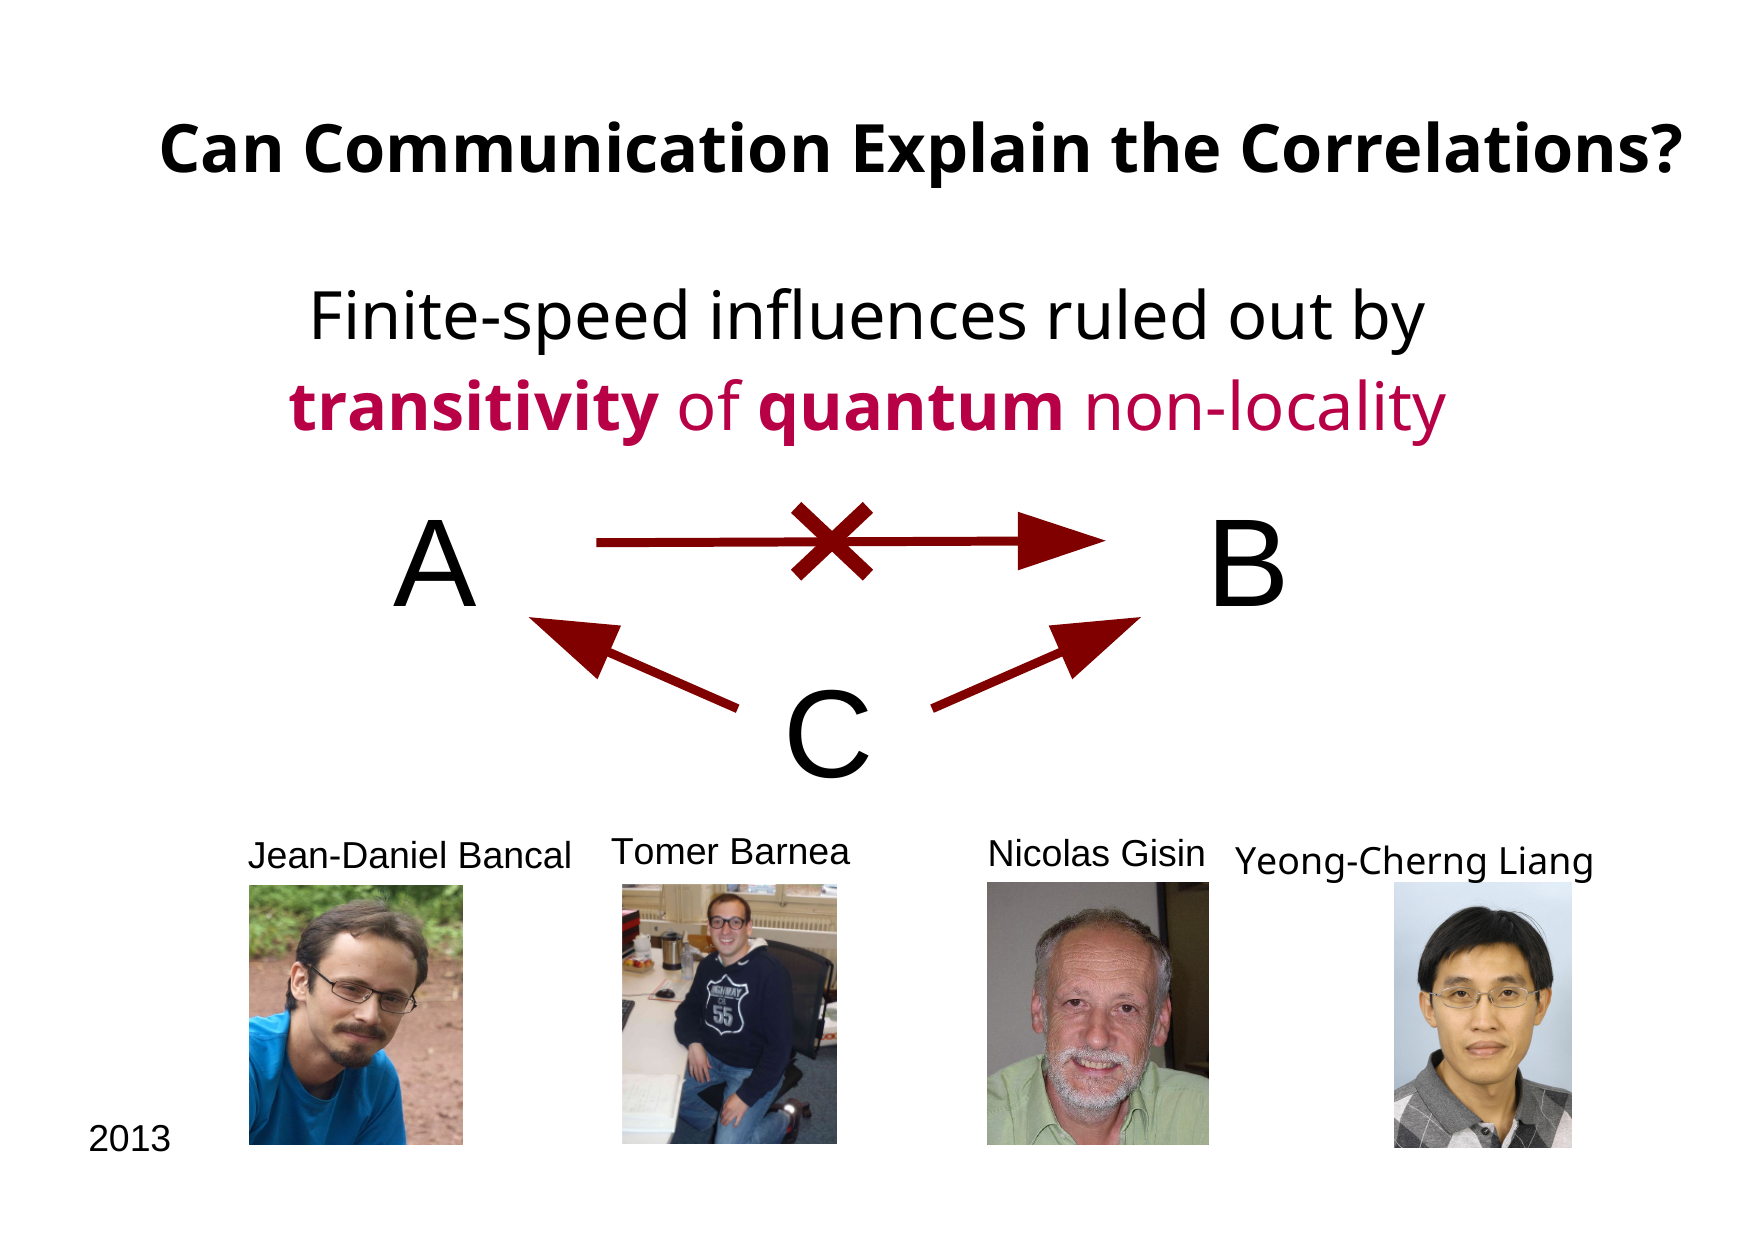

Can Communication Explain the Correlations?
Finite-speed influences ruled out by transitivity of quantum non-locality
A
B
C
Tomer Barnea
Nicolas Gisin
Jean-Daniel Bancal
Yeong-Cherng Liang
2013